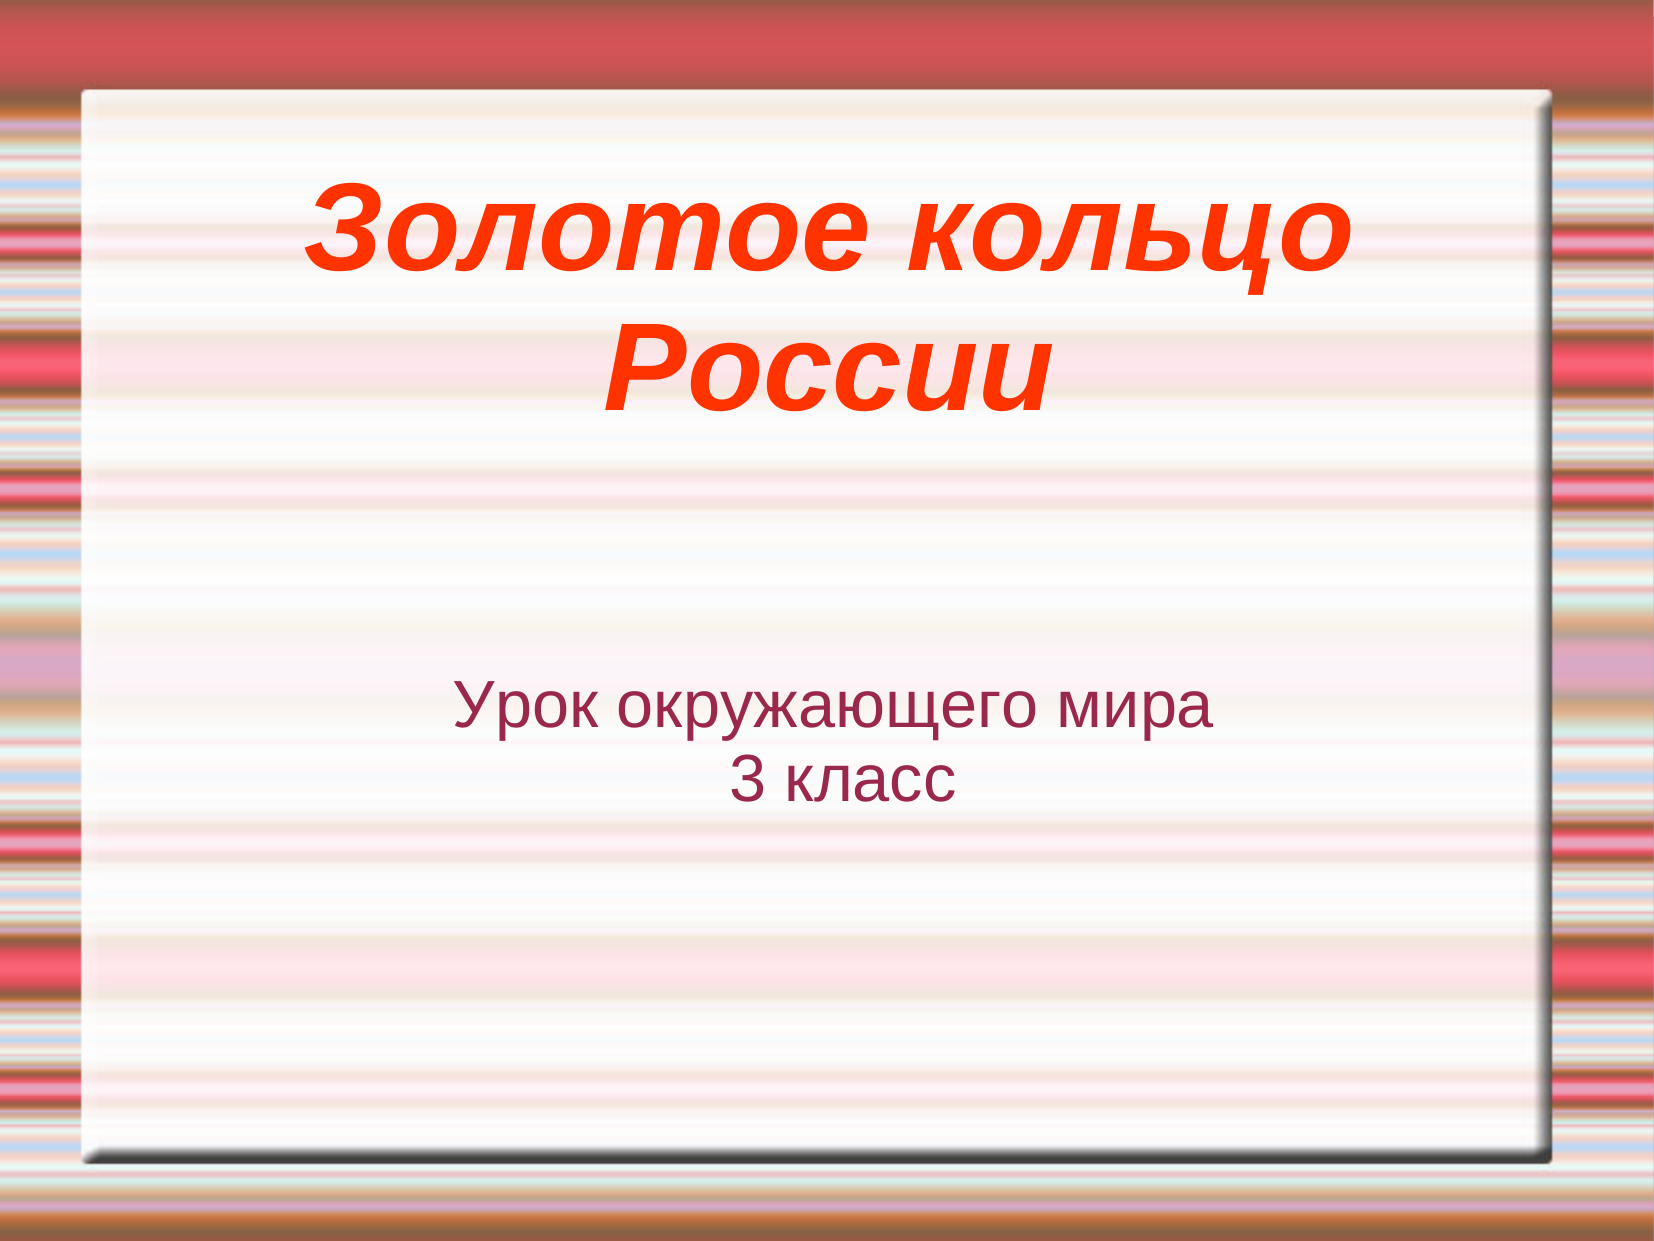

# Золотое кольцо России
Урок окружающего мира
3 класс